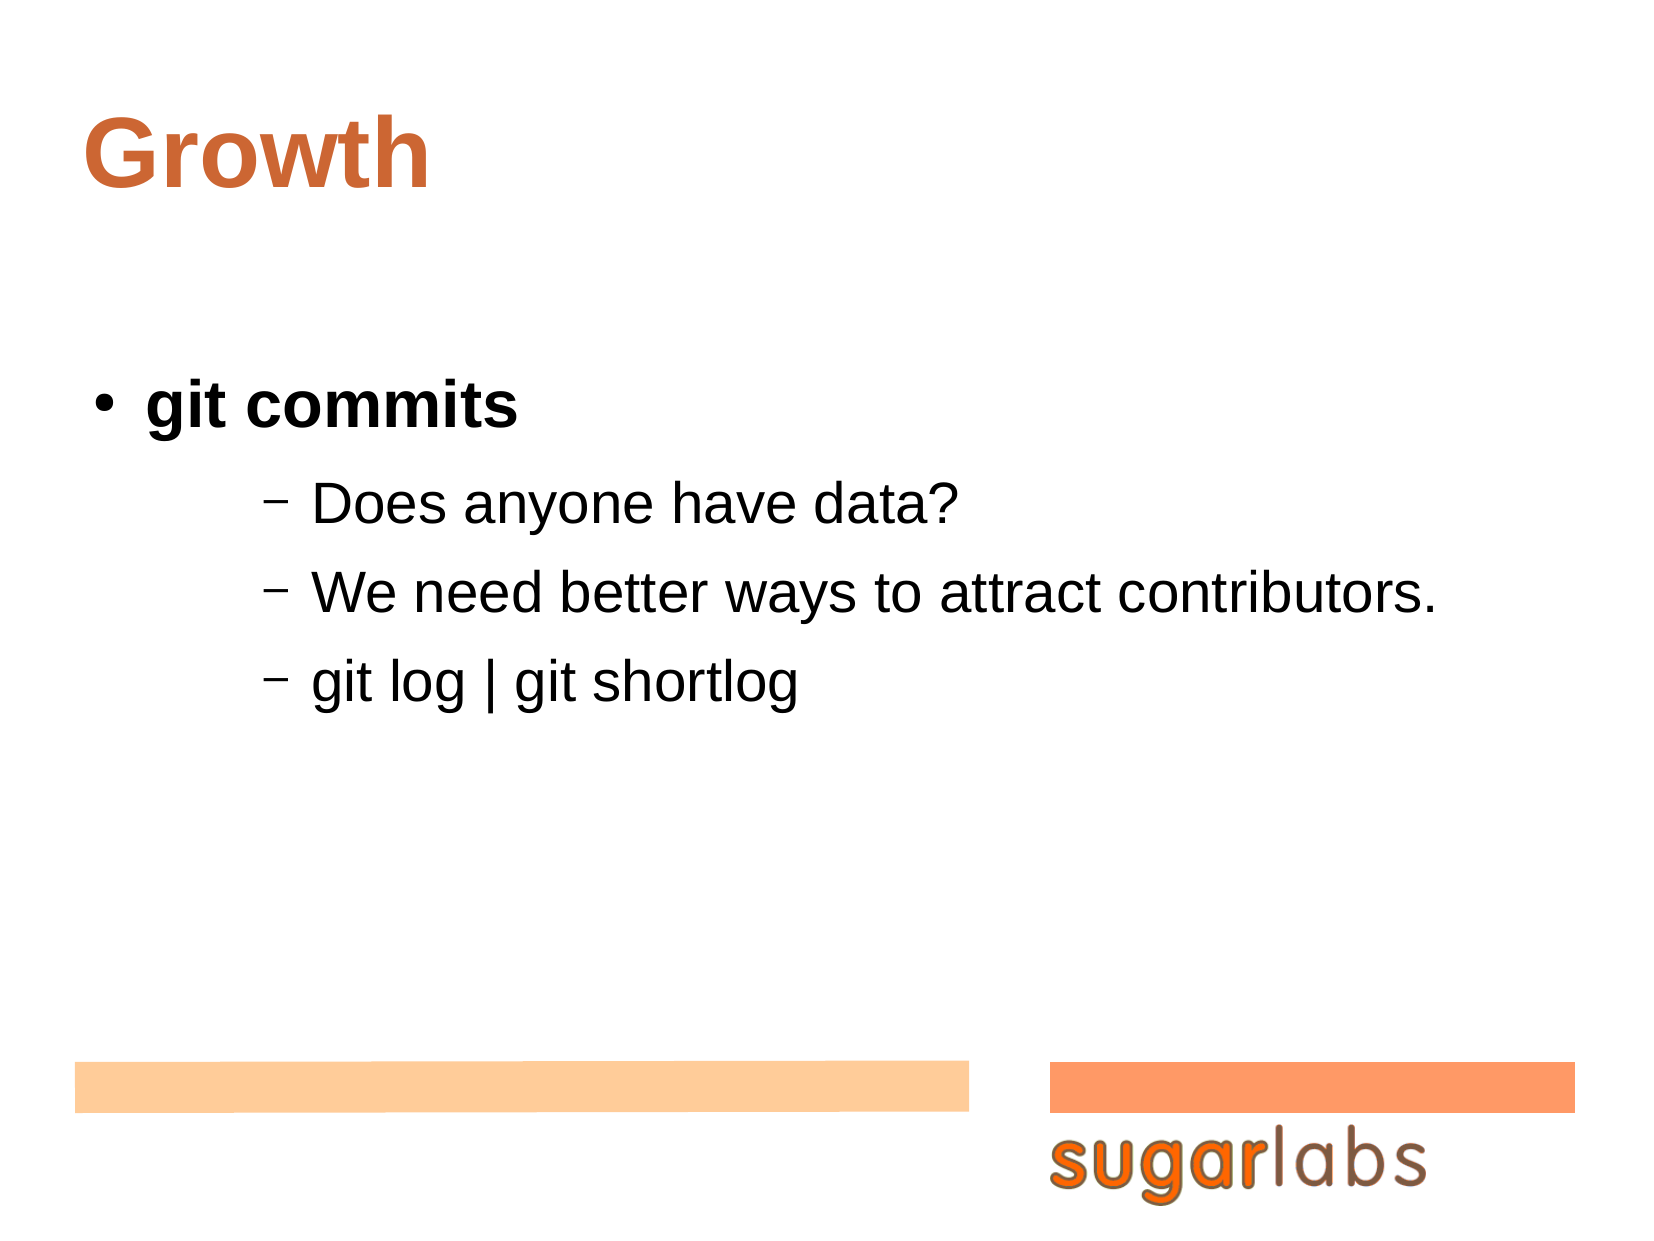

# Growth
git commits
Does anyone have data?
We need better ways to attract contributors.
git log | git shortlog